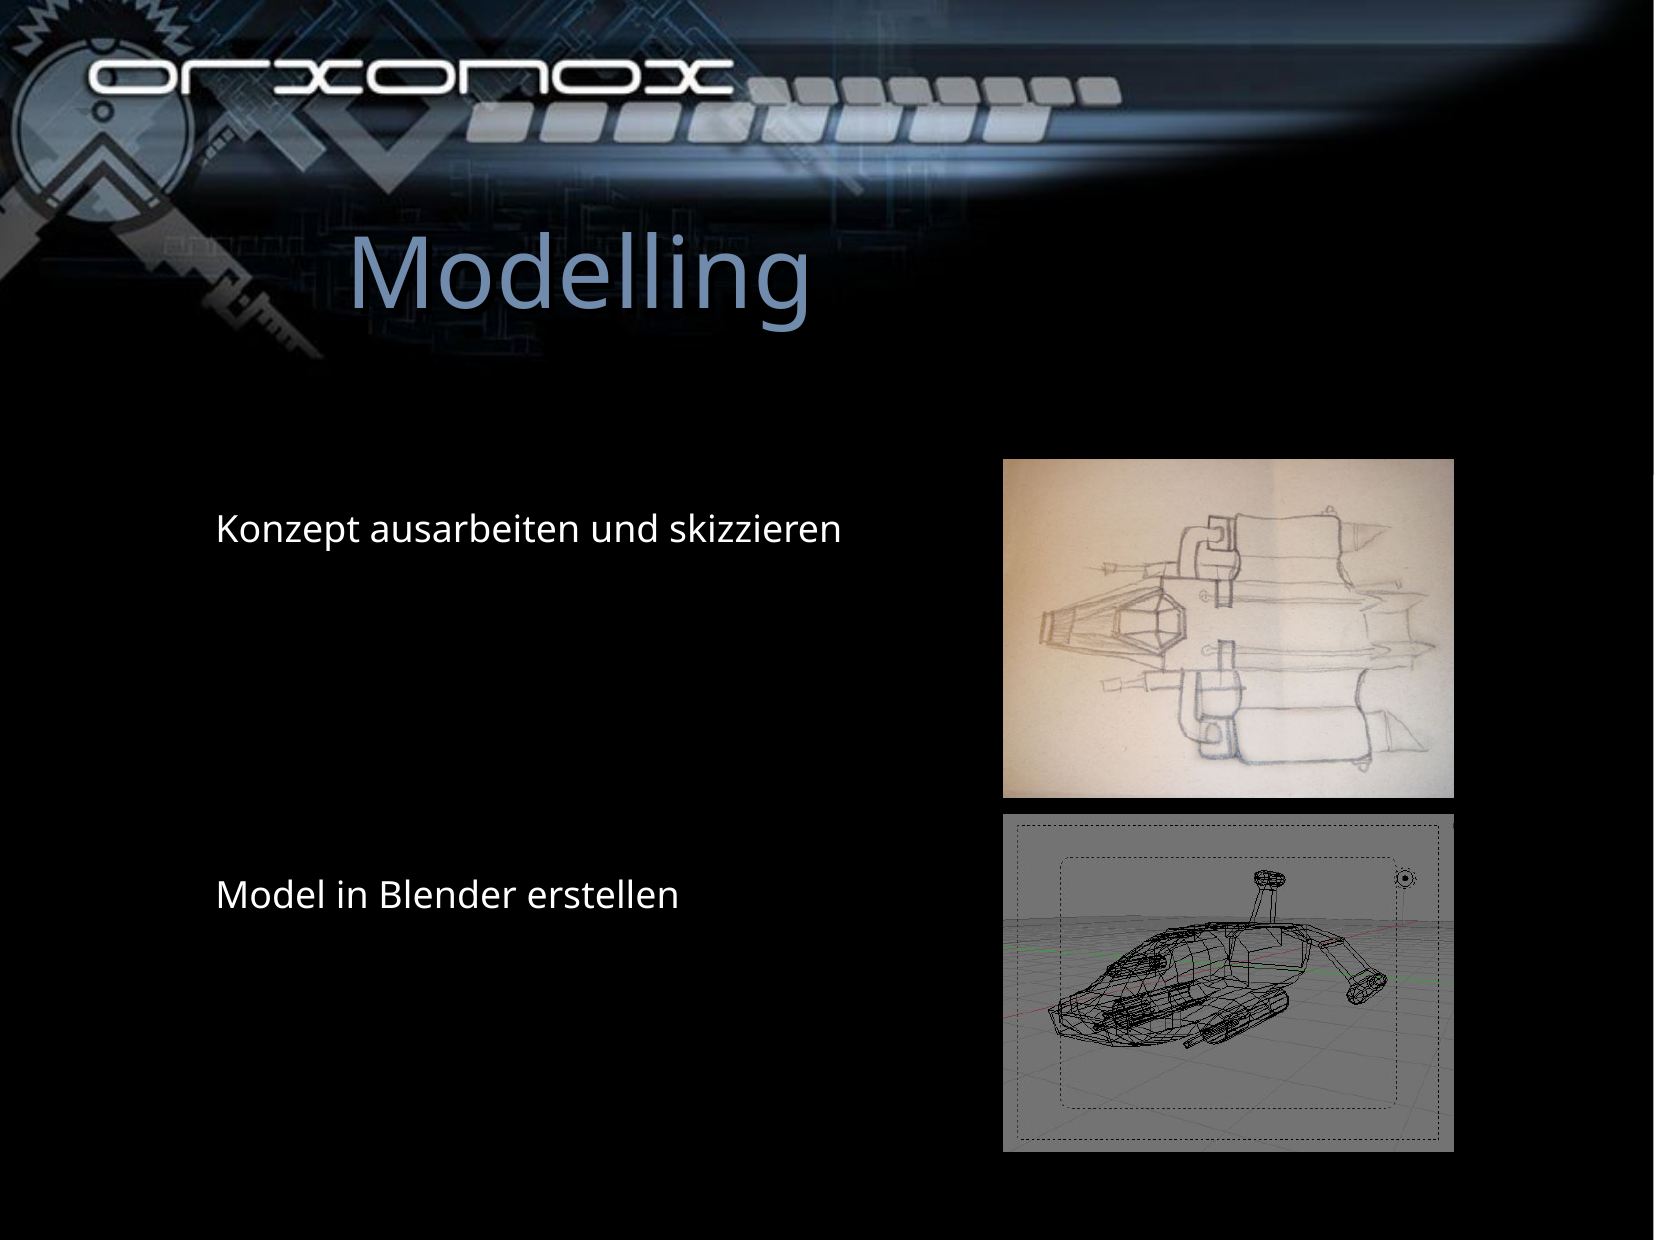

Modelling
# Konzept ausarbeiten und skizzieren
Model in Blender erstellen